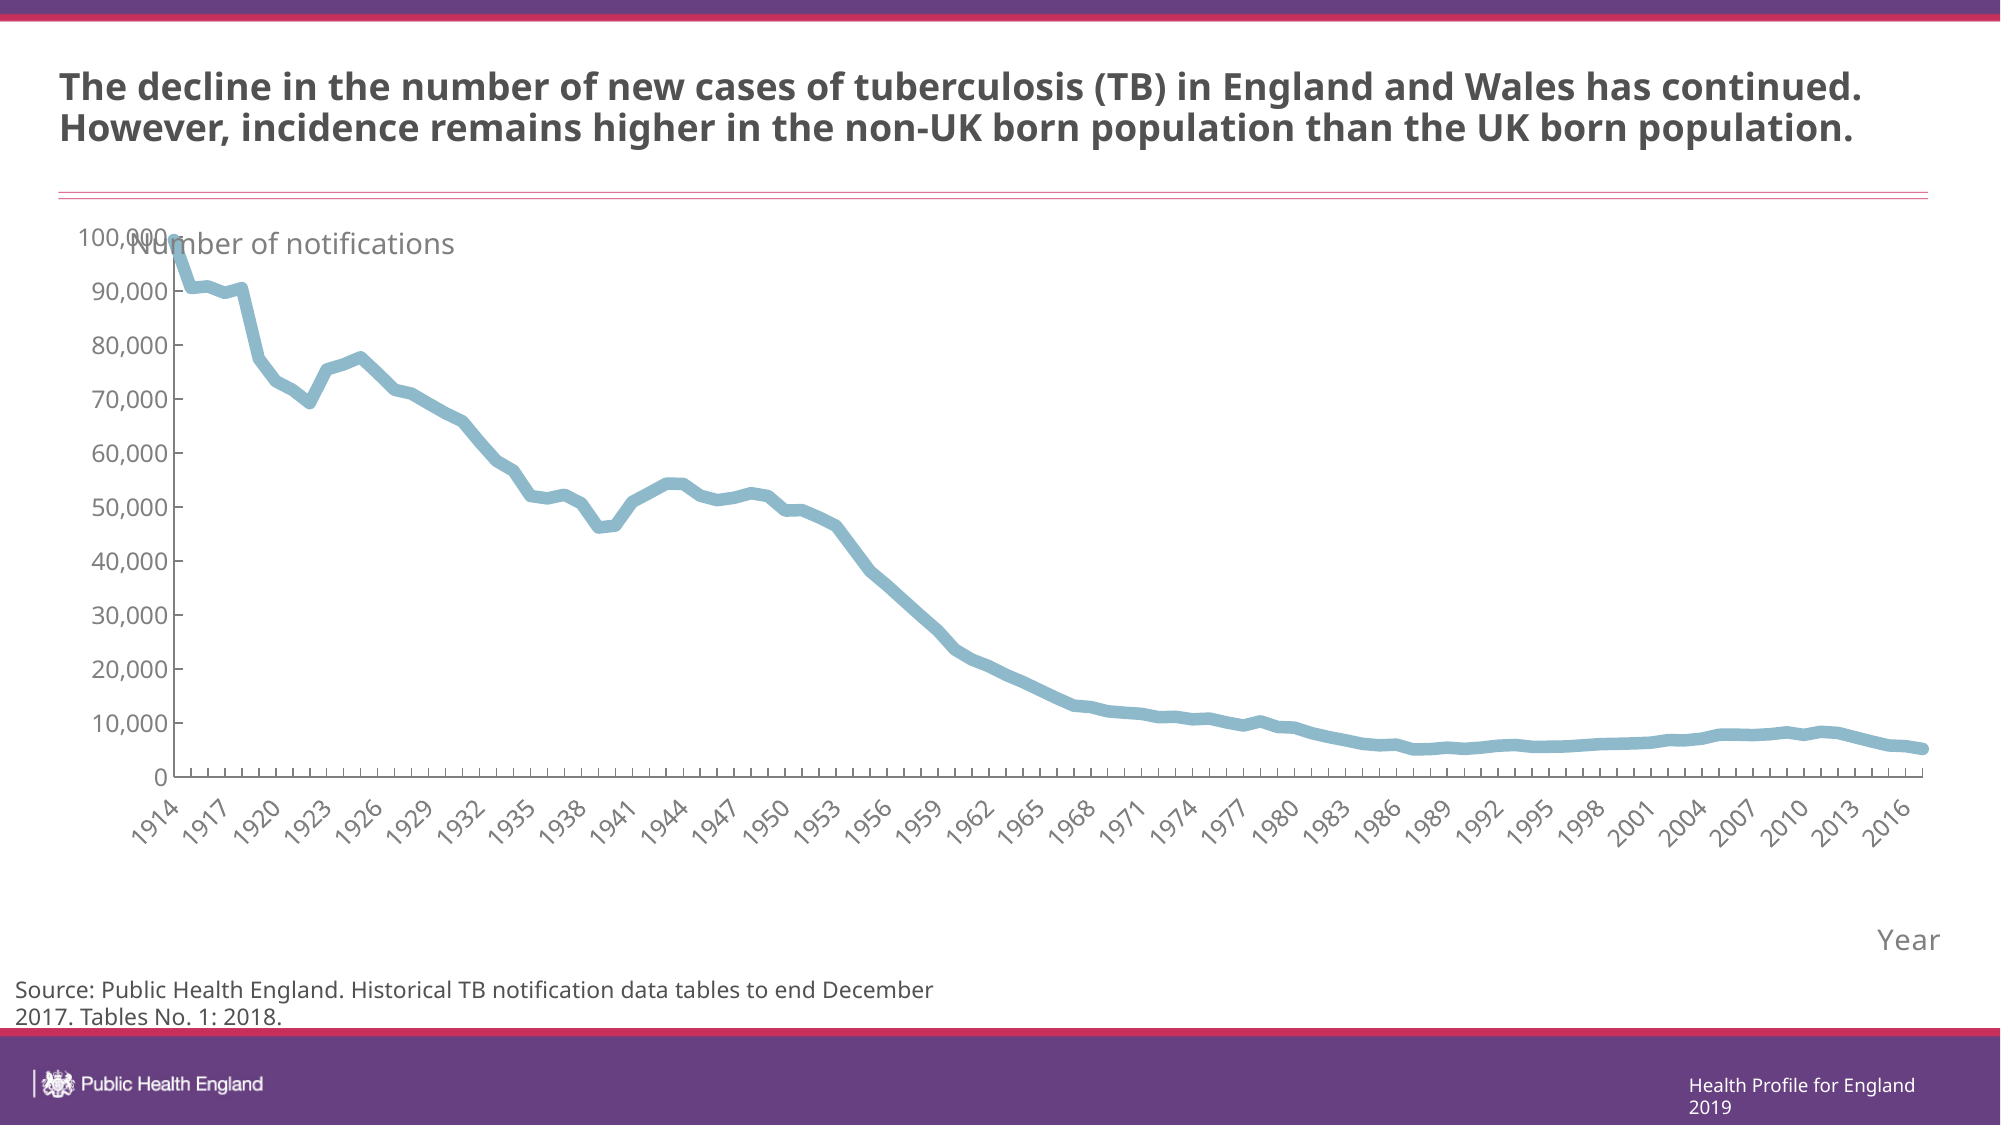

# The decline in the number of new cases of tuberculosis (TB) in England and Wales has continued. However, incidence remains higher in the non-UK born population than the UK born population.
### Chart
| Category | Notifications |
|---|---|
| 1914 | 99497.0 |
| 1915 | 90592.0 |
| 1916 | 90908.0 |
| 1917 | 89685.0 |
| 1918 | 90573.0 |
| 1919 | 77511.0 |
| 1920 | 73332.0 |
| 1921 | 71702.0 |
| 1922 | 69259.0 |
| 1923 | 75501.0 |
| 1924 | 76448.0 |
| 1925 | 77773.0 |
| 1926 | 74820.0 |
| 1927 | 71745.0 |
| 1928 | 71024.0 |
| 1929 | 69178.0 |
| 1930 | 67401.0 |
| 1931 | 65882.0 |
| 1932 | 62078.0 |
| 1933 | 58577.0 |
| 1934 | 56728.0 |
| 1935 | 52070.0 |
| 1936 | 51604.0 |
| 1937 | 52291.0 |
| 1938 | 50689.0 |
| 1939 | 46205.0 |
| 1940 | 46572.0 |
| 1941 | 50964.0 |
| 1942 | 52619.0 |
| 1943 | 54342.0 |
| 1944 | 54313.0 |
| 1945 | 52109.0 |
| 1946 | 51289.0 |
| 1947 | 51725.0 |
| 1948 | 52576.0 |
| 1949 | 52041.0 |
| 1950 | 49358.0 |
| 1951 | 49439.0 |
| 1952 | 48093.0 |
| 1953 | 46546.0 |
| 1954 | 42348.0 |
| 1955 | 38134.0 |
| 1956 | 35504.0 |
| 1957 | 32669.0 |
| 1958 | 29838.0 |
| 1959 | 27100.0 |
| 1960 | 23605.0 |
| 1961 | 21747.0 |
| 1962 | 20519.0 |
| 1963 | 18937.0 |
| 1964 | 17599.0 |
| 1965 | 16103.0 |
| 1966 | 14601.0 |
| 1967 | 13206.0 |
| 1968 | 12954.0 |
| 1969 | 12165.0 |
| 1970 | 11901.0 |
| 1971 | 11697.0 |
| 1972 | 11073.0 |
| 1973 | 11156.0 |
| 1974 | 10677.0 |
| 1975 | 10818.0 |
| 1976 | 10098.0 |
| 1977 | 9520.0 |
| 1978 | 10312.0 |
| 1979 | 9266.0 |
| 1980 | 9142.0 |
| 1981 | 8128.0 |
| 1982 | 7410.0 |
| 1983 | 6803.0 |
| 1984 | 6141.0 |
| 1985 | 5857.0 |
| 1986 | 5993.0 |
| 1987 | 5086.0 |
| 1988 | 5164.0 |
| 1989 | 5432.0 |
| 1990 | 5204.0 |
| 1991 | 5436.0 |
| 1992 | 5799.0 |
| 1993 | 5921.0 |
| 1994 | 5591.0 |
| 1995 | 5608.0 |
| 1996 | 5654.0 |
| 1997 | 5859.0 |
| 1998 | 6087.0 |
| 1999 | 6144.0 |
| 2000 | 6225.0 |
| 2001 | 6349.0 |
| 2002 | 6821.0 |
| 2003 | 6784.0 |
| 2004 | 7098.0 |
| 2005 | 7819.0 |
| 2006 | 7841.0 |
| 2007 | 7754.0 |
| 2008 | 7918.0 |
| 2009 | 8269.0 |
| 2010 | 7796.0 |
| 2011 | 8371.0 |
| 2012 | 8170.0 |
| 2013 | 7367.0 |
| 2014 | 6572.0 |
| 2015 | 5834.0 |
| 2016 | 5712.0 |
| 2017 | 5193.0 |Number of notifications
Source: Public Health England. Historical TB notification data tables to end December 2017. Tables No. 1: 2018.
Health Profile for England 2019